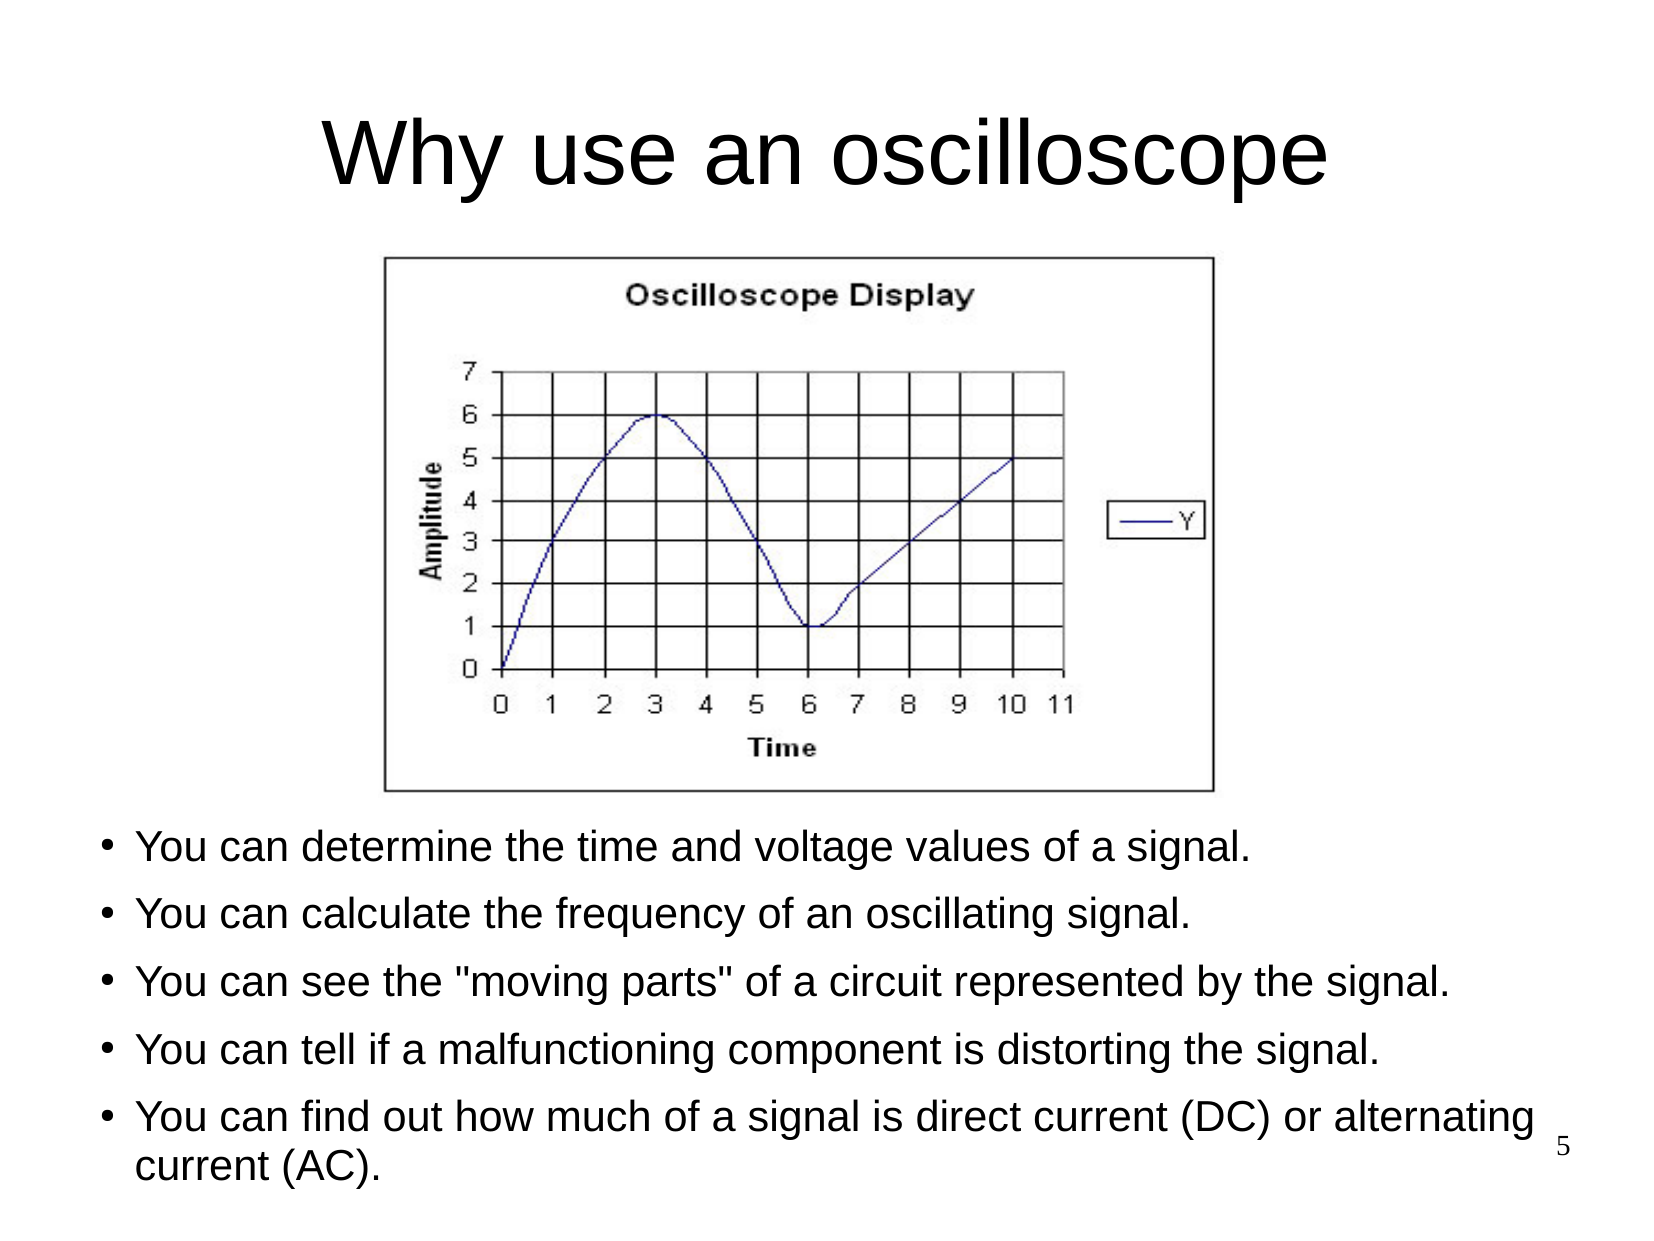

# Why use an oscilloscope
You can determine the time and voltage values of a signal.
You can calculate the frequency of an oscillating signal.
You can see the "moving parts" of a circuit represented by the signal.
You can tell if a malfunctioning component is distorting the signal.
You can find out how much of a signal is direct current (DC) or alternating current (AC).
5